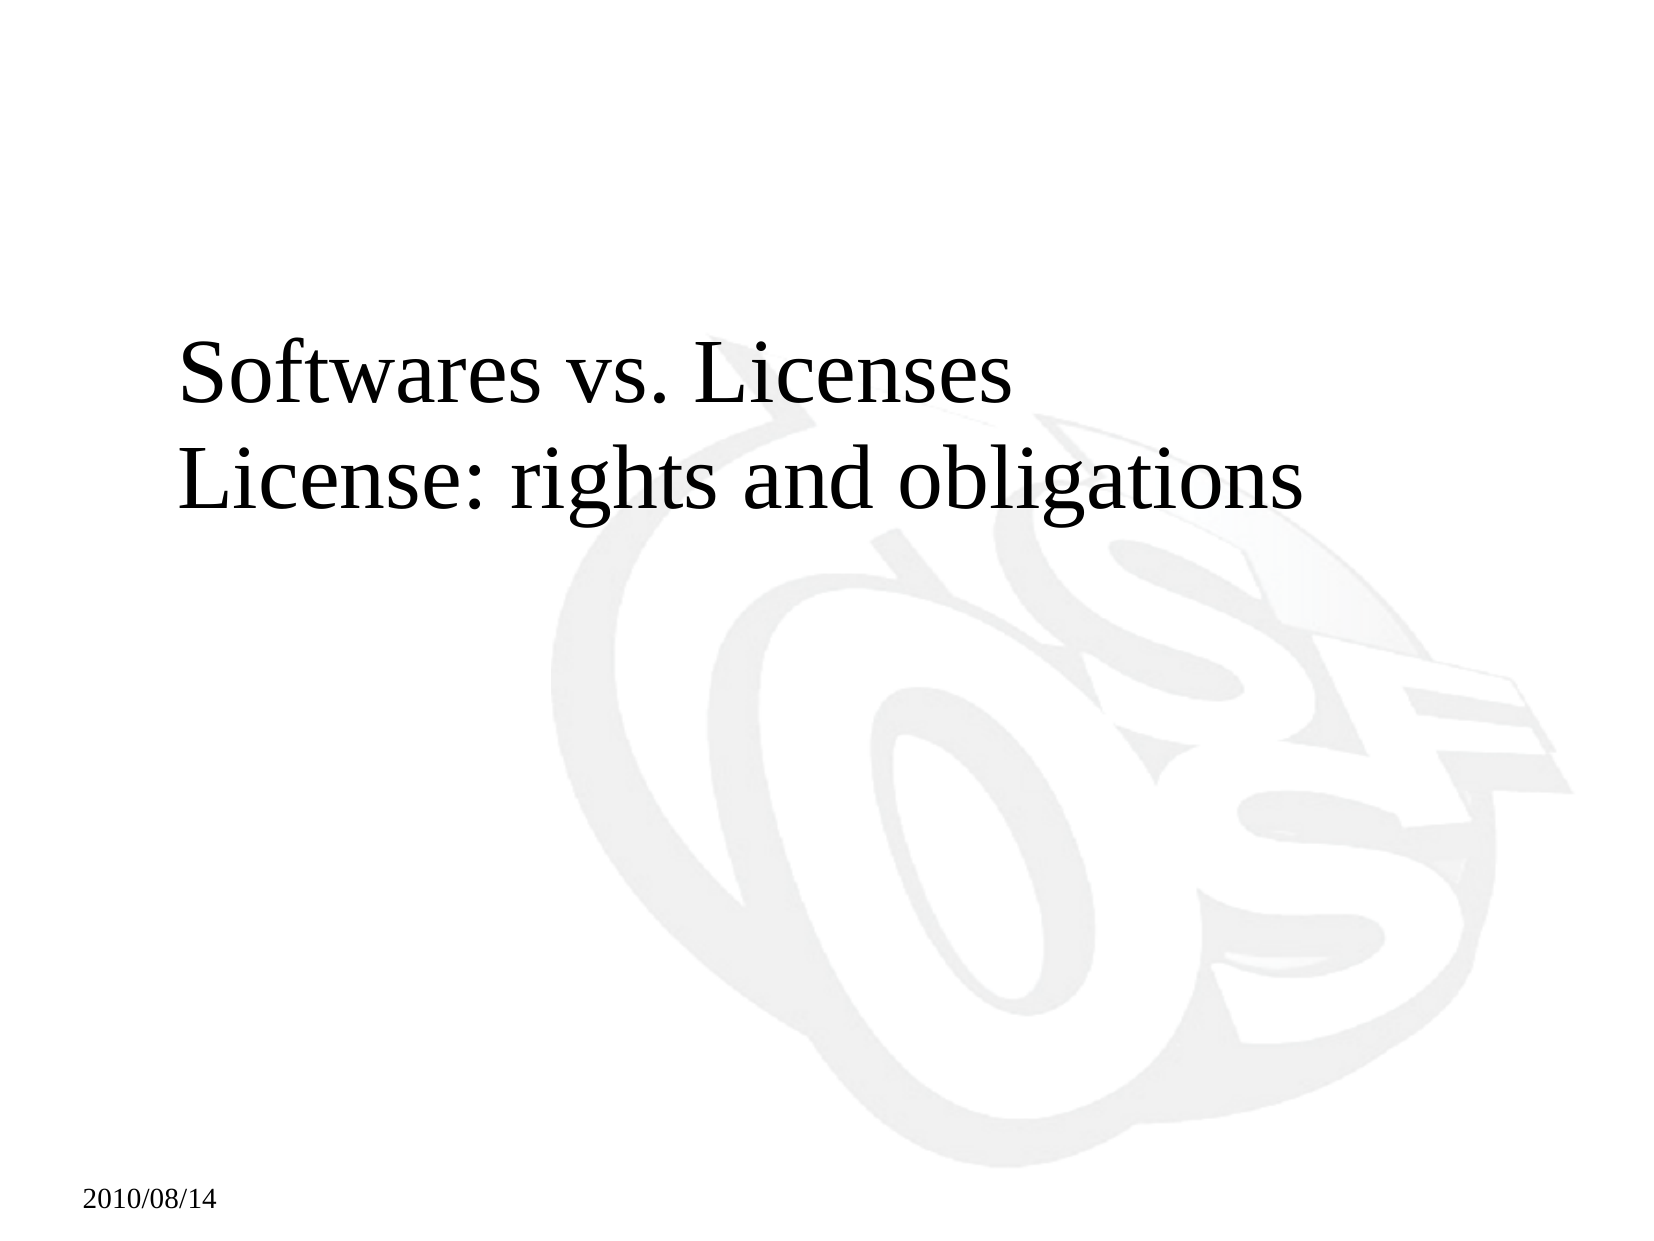

# Softwares vs. Licenses
License: rights and obligations
2010/08/14